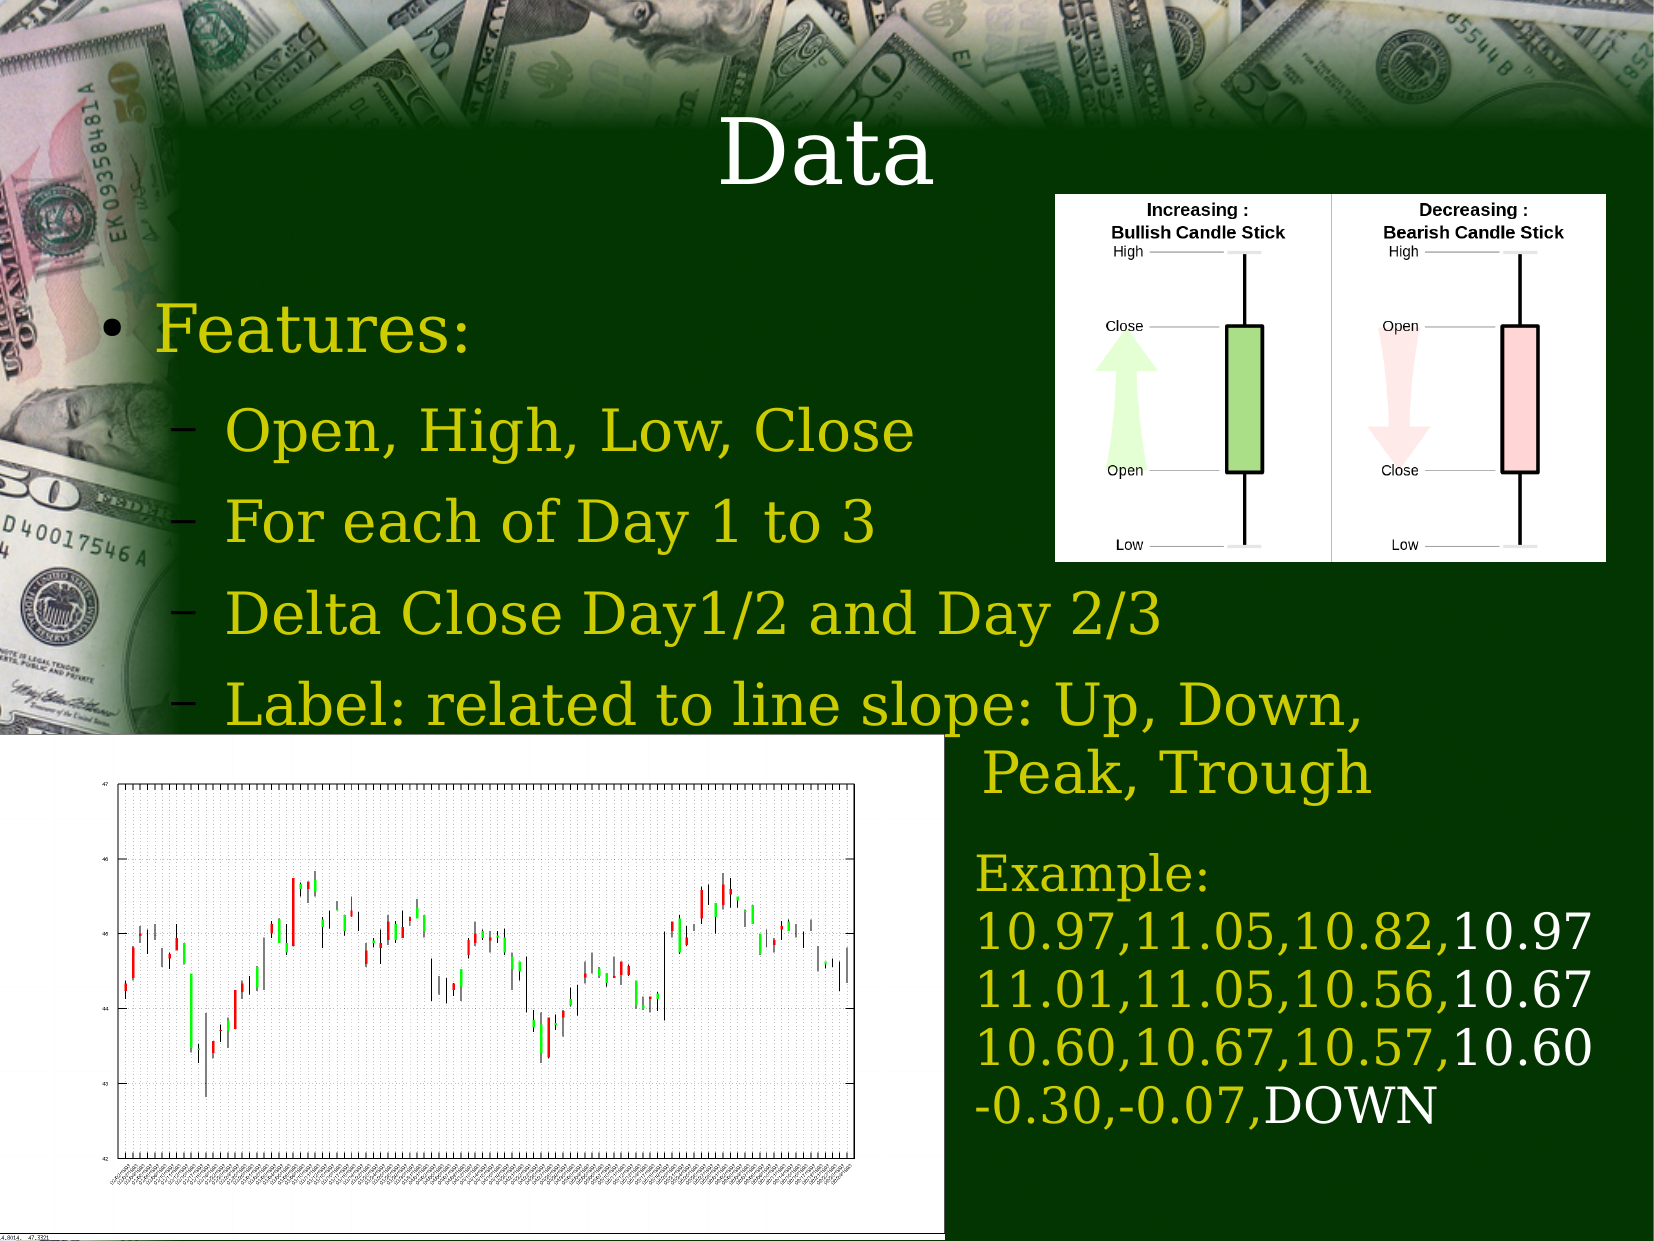

# Data
Features:
Open, High, Low, Close
For each of Day 1 to 3
Delta Close Day1/2 and Day 2/3
Label: related to line slope: Up, Down, Peak, Trough
Example:
10.97,11.05,10.82,10.97
11.01,11.05,10.56,10.67
10.60,10.67,10.57,10.60
-0.30,-0.07,DOWN